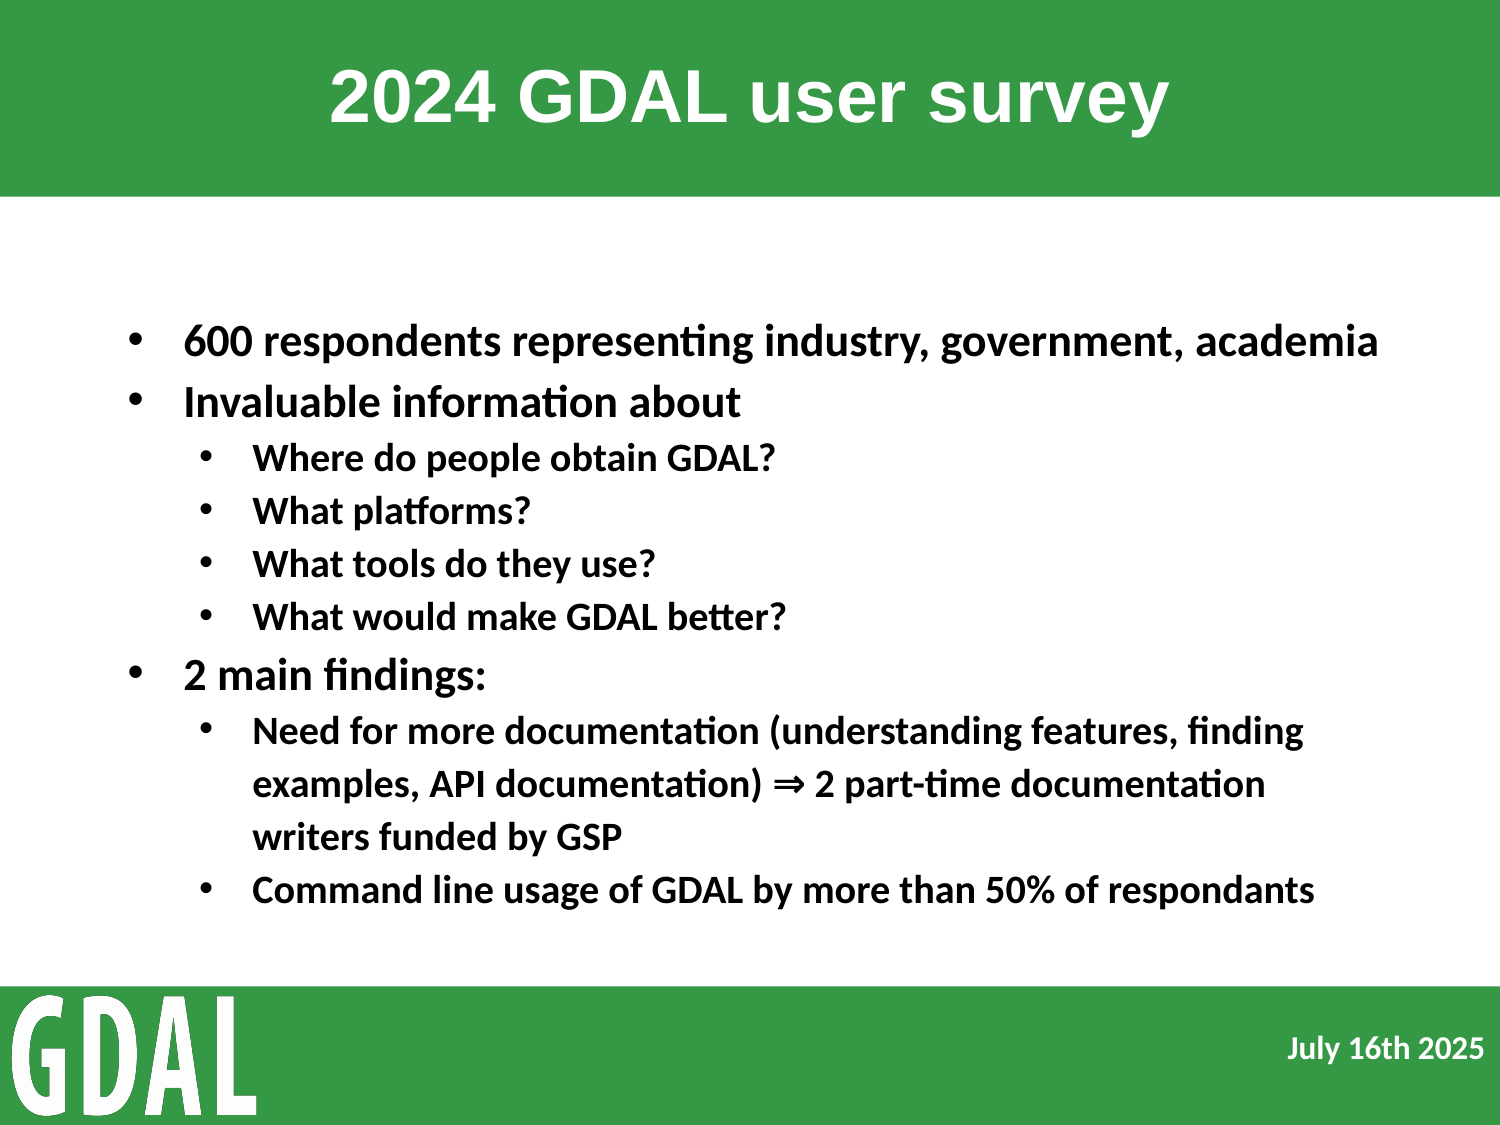

# 2024 GDAL user survey
600 respondents representing industry, government, academia
Invaluable information about
Where do people obtain GDAL?
What platforms?
What tools do they use?
What would make GDAL better?
2 main findings:
Need for more documentation (understanding features, finding examples, API documentation) ⇒ 2 part-time documentation writers funded by GSP
Command line usage of GDAL by more than 50% of respondants